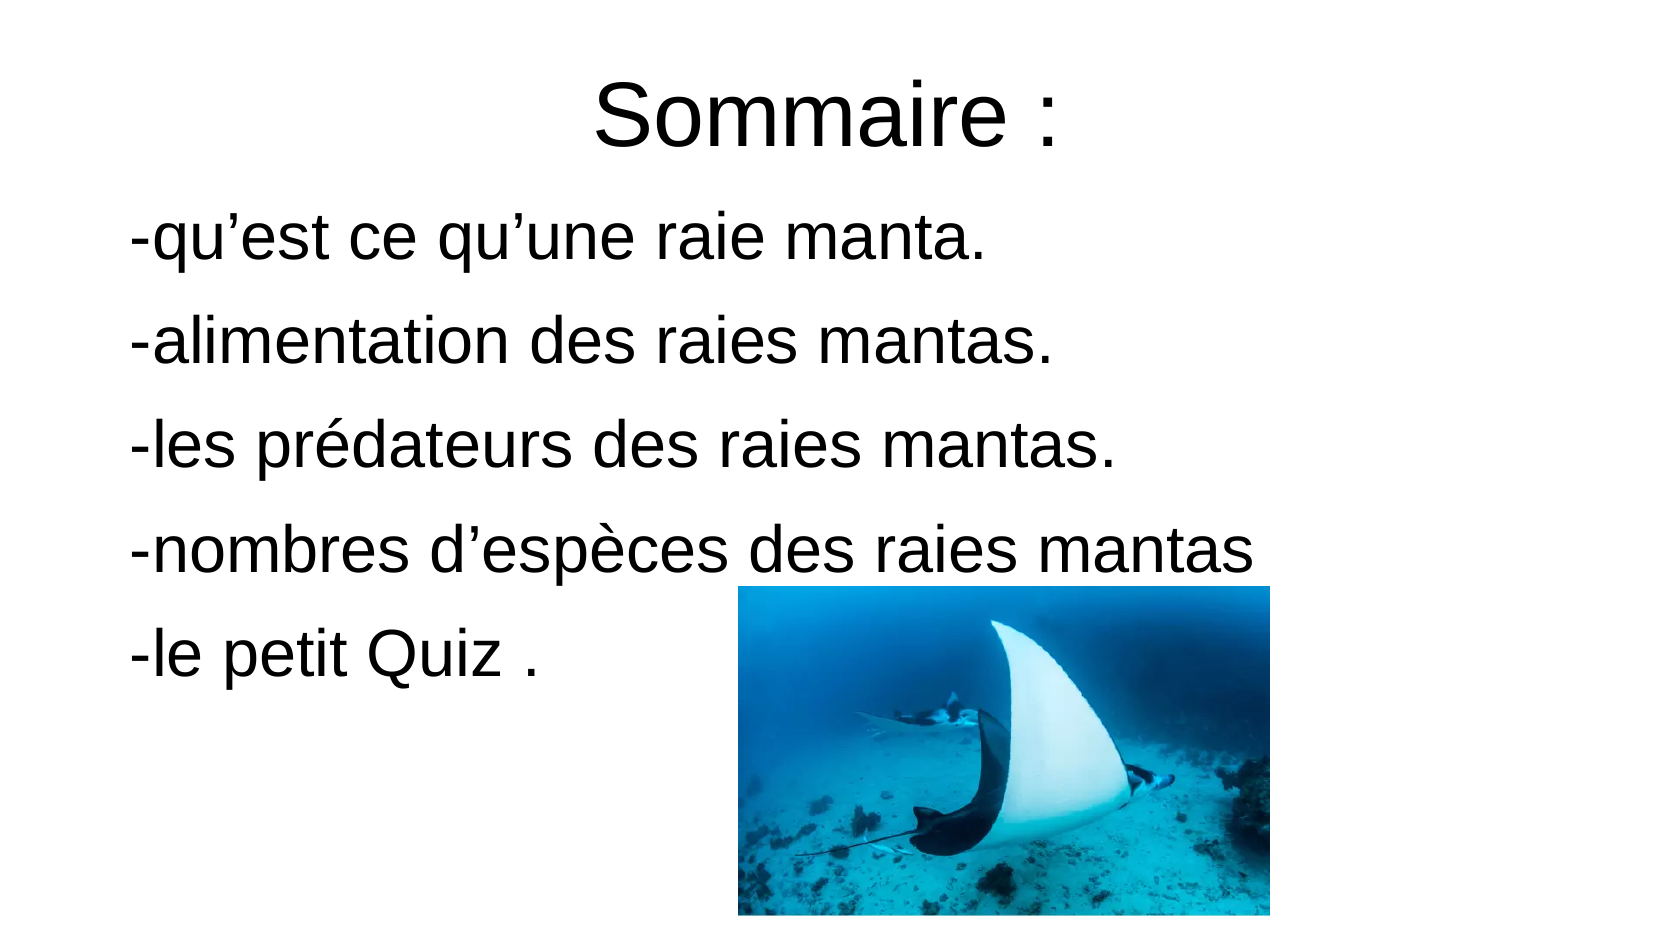

# Sommaire :
-qu’est ce qu’une raie manta.
-alimentation des raies mantas.
-les prédateurs des raies mantas.
-nombres d’espèces des raies mantas
-le petit Quiz .